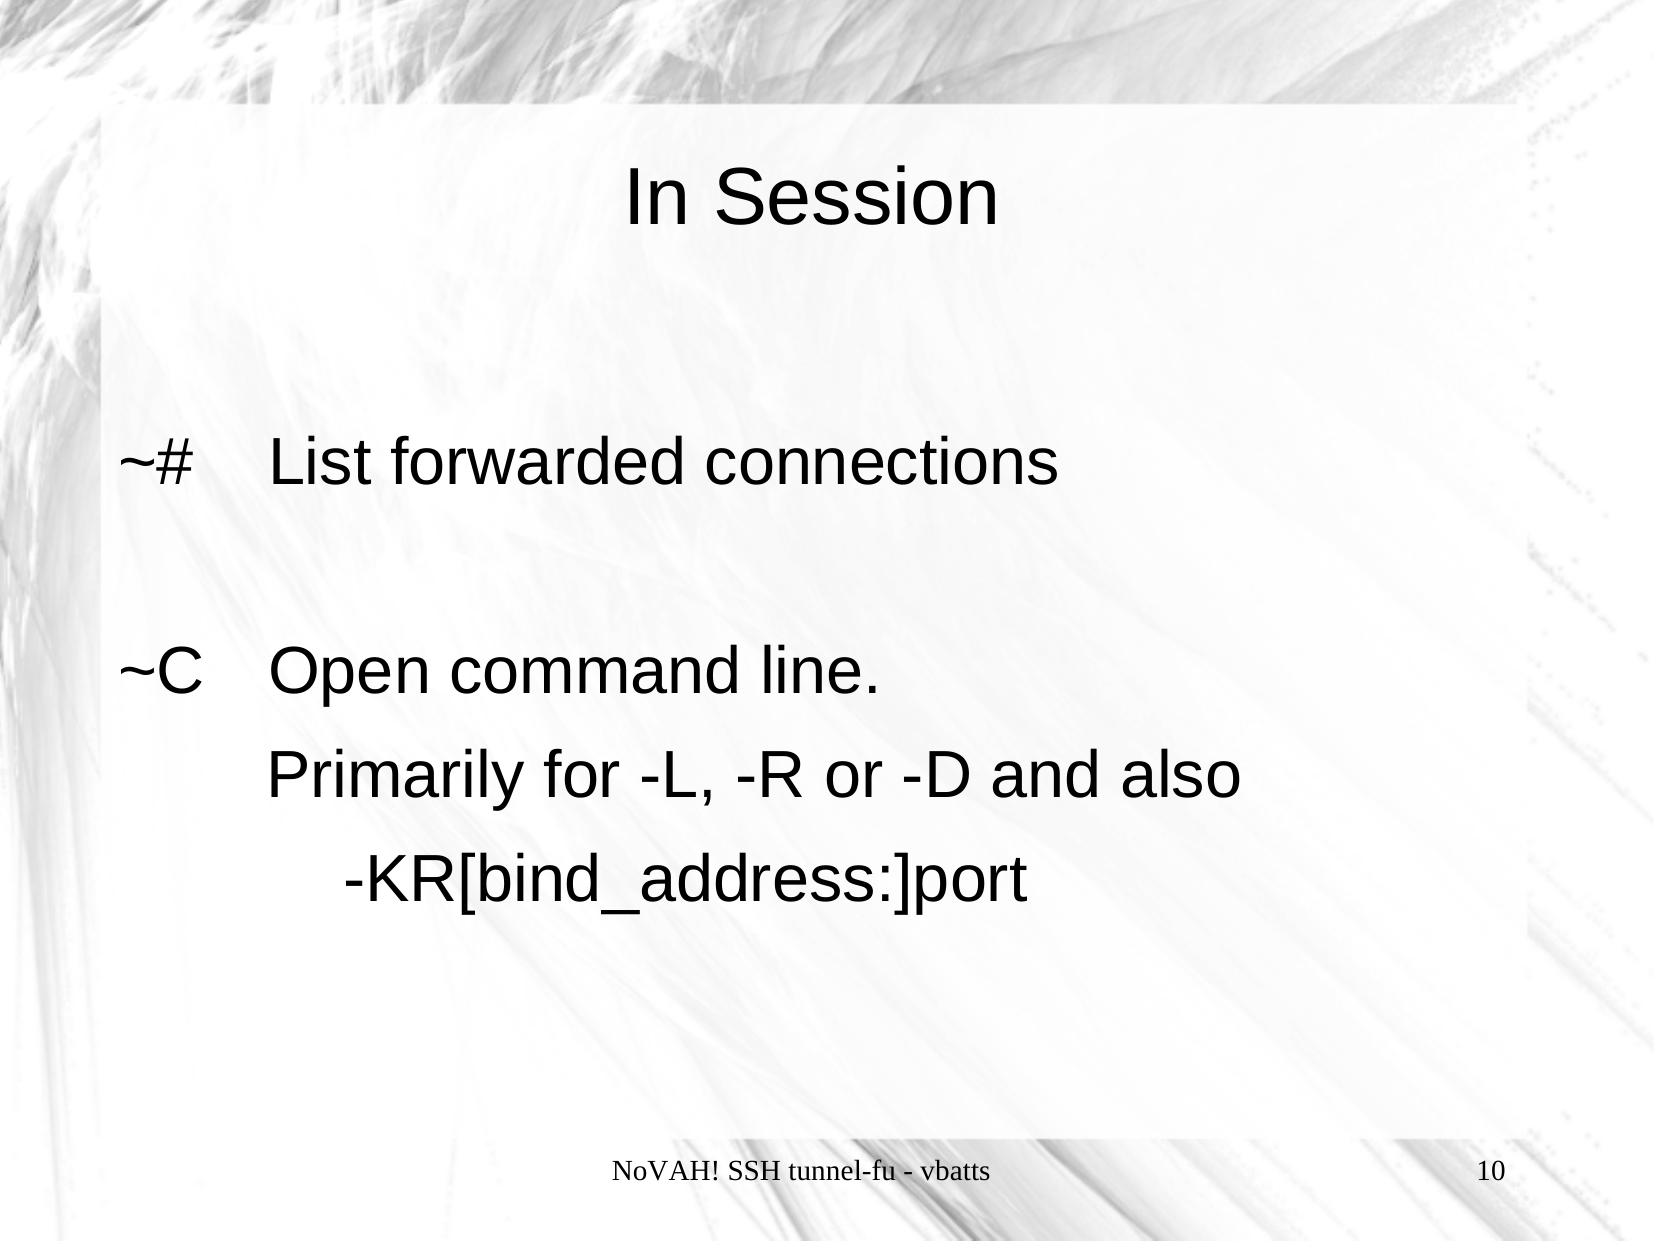

# In Session
~#	List forwarded connections
~C	Open command line.
 Primarily for -L, -R or -D and also
			-KR[bind_address:]port
NoVAH! SSH tunnel-fu - vbatts
10